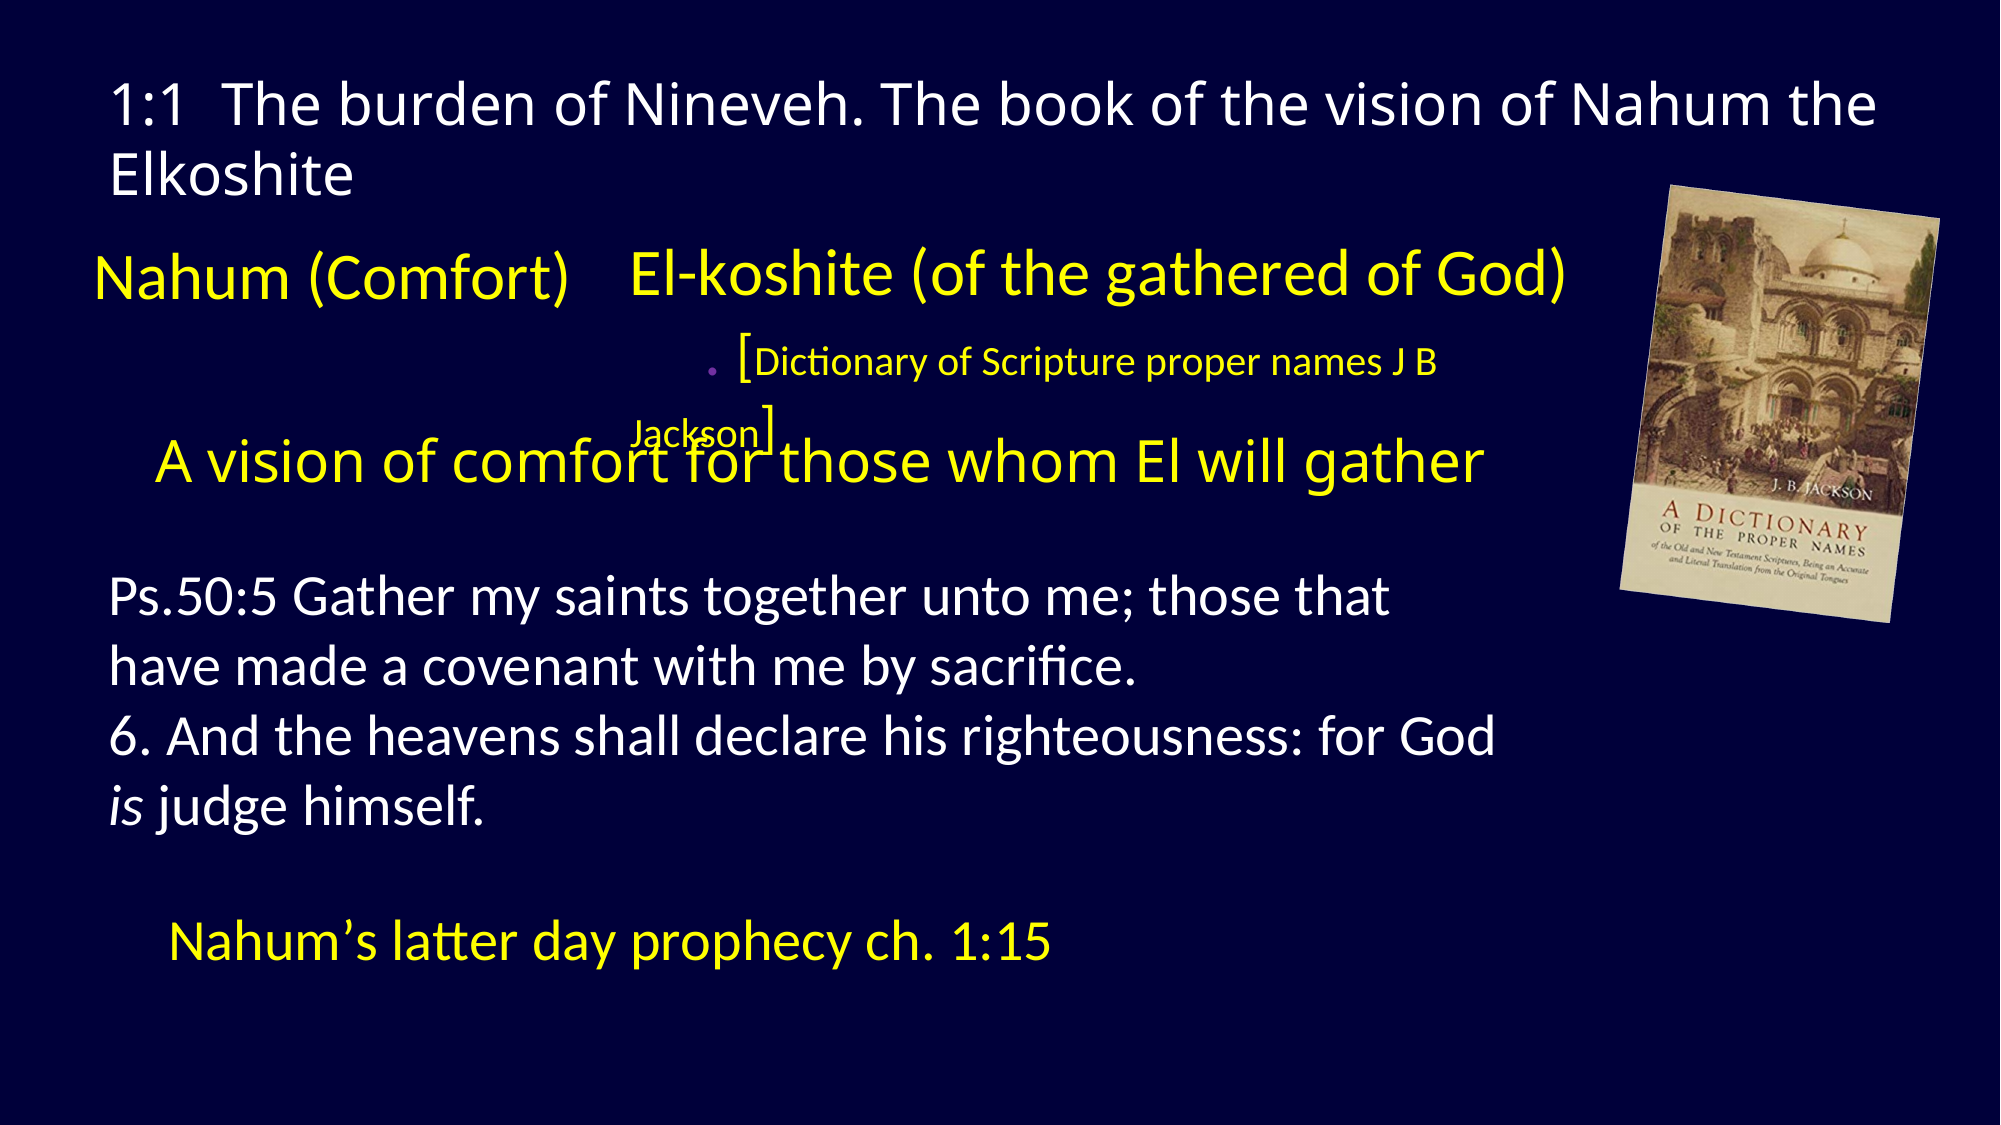

1:1 The burden of Nineveh. The book of the vision of Nahum the Elkoshite
El-koshite (of the gathered of God) . [Dictionary of Scripture proper names J B Jackson]
Nahum (Comfort)
A vision of comfort for those whom El will gather
Ps.50:5 Gather my saints together unto me; those that have made a covenant with me by sacrifice.
6. And the heavens shall declare his righteousness: for God is judge himself.
 Nahum’s latter day prophecy ch. 1:15